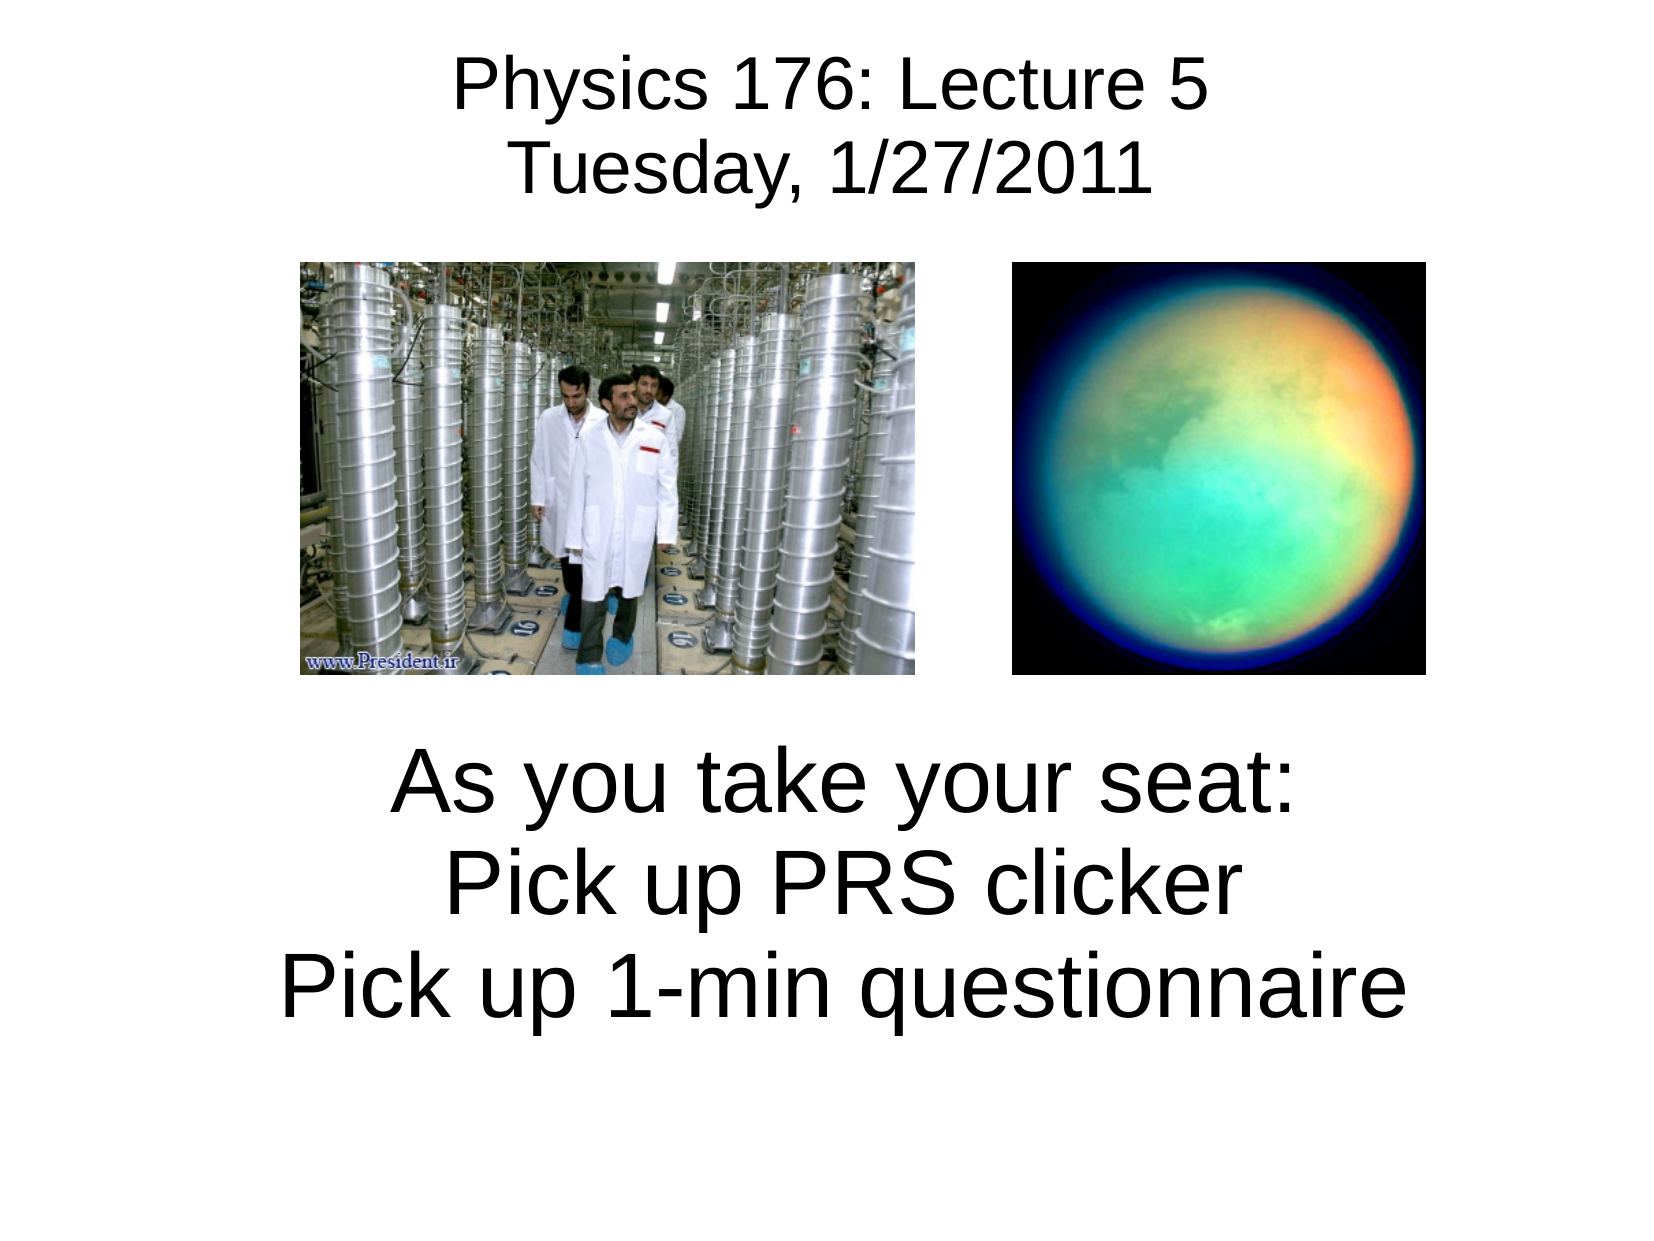

# Physics 176: Lecture 5 Tuesday, 1/27/2011
As you take your seat:
Pick up PRS clicker
Pick up 1-min questionnaire